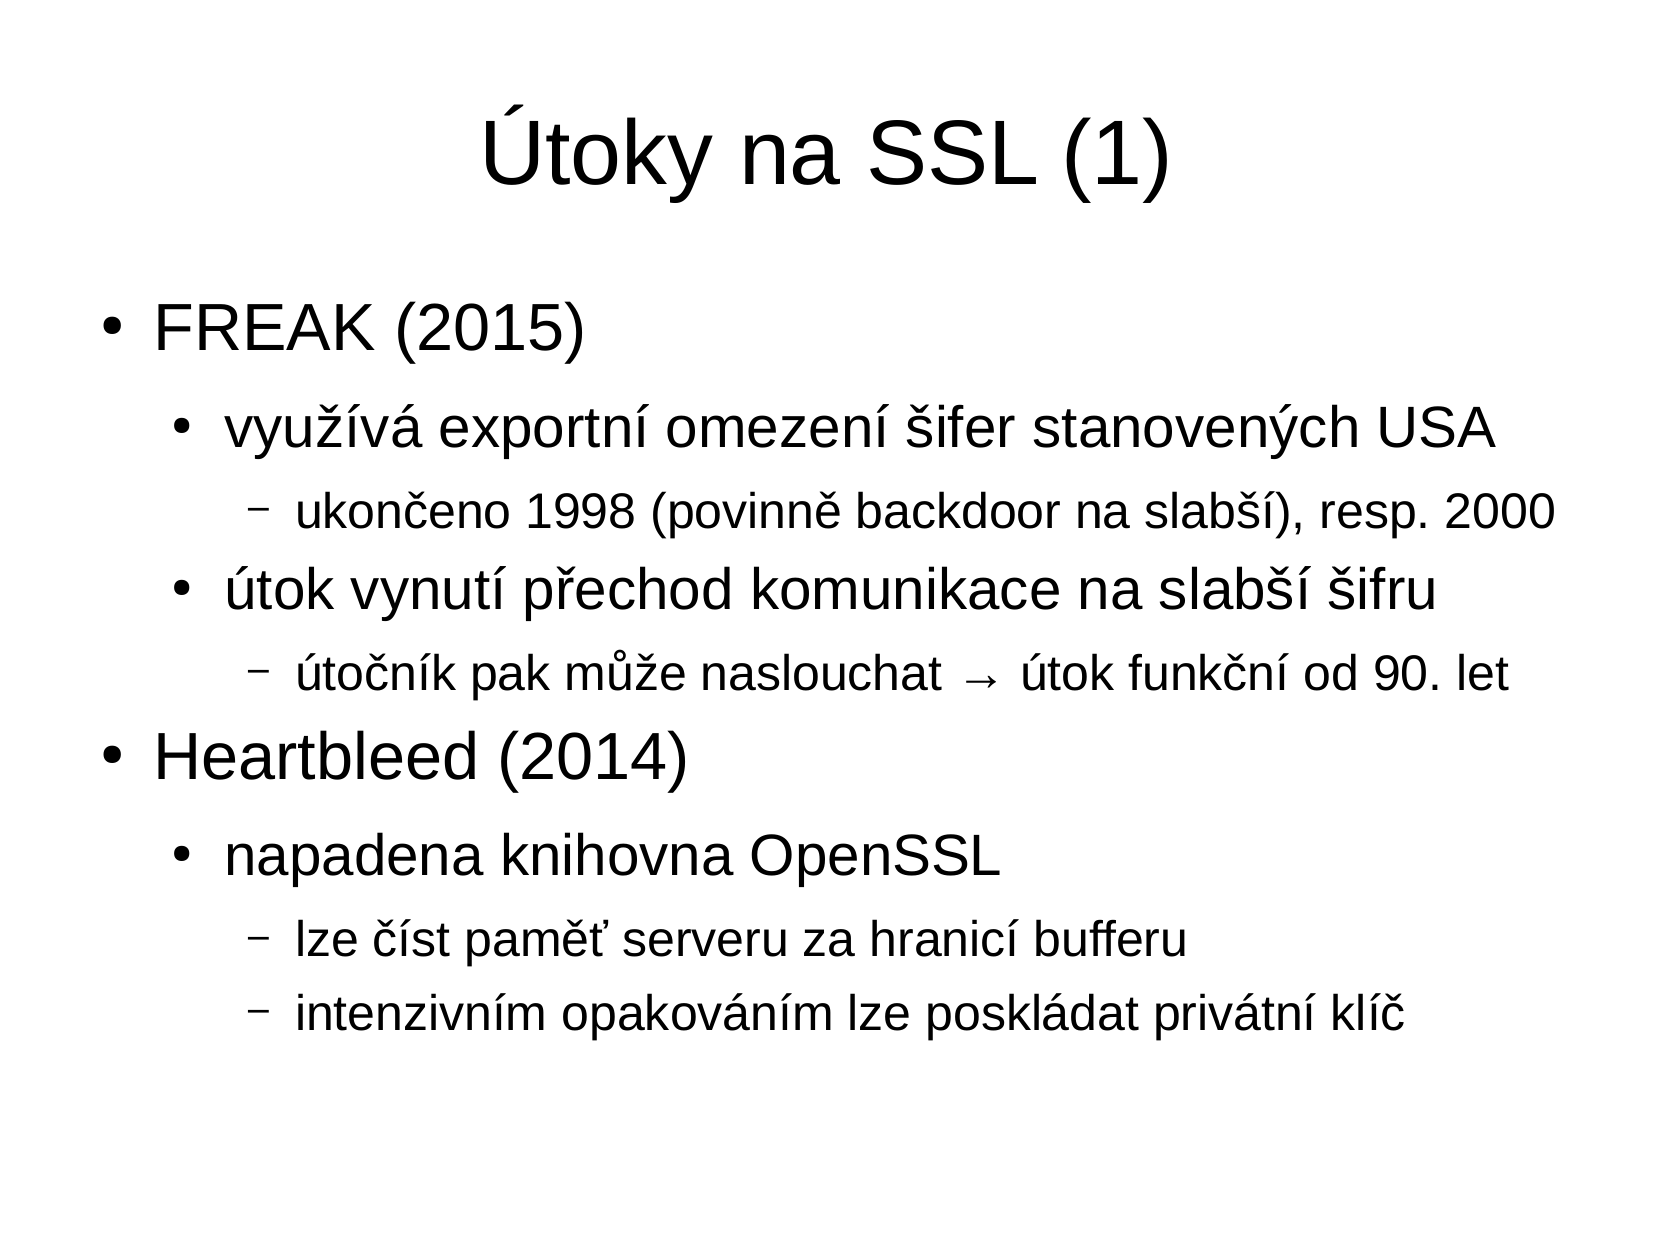

# Útoky na SSL (1)
FREAK (2015)
využívá exportní omezení šifer stanovených USA
ukončeno 1998 (povinně backdoor na slabší), resp. 2000
útok vynutí přechod komunikace na slabší šifru
útočník pak může naslouchat → útok funkční od 90. let
Heartbleed (2014)
napadena knihovna OpenSSL
lze číst paměť serveru za hranicí bufferu
intenzivním opakováním lze poskládat privátní klíč